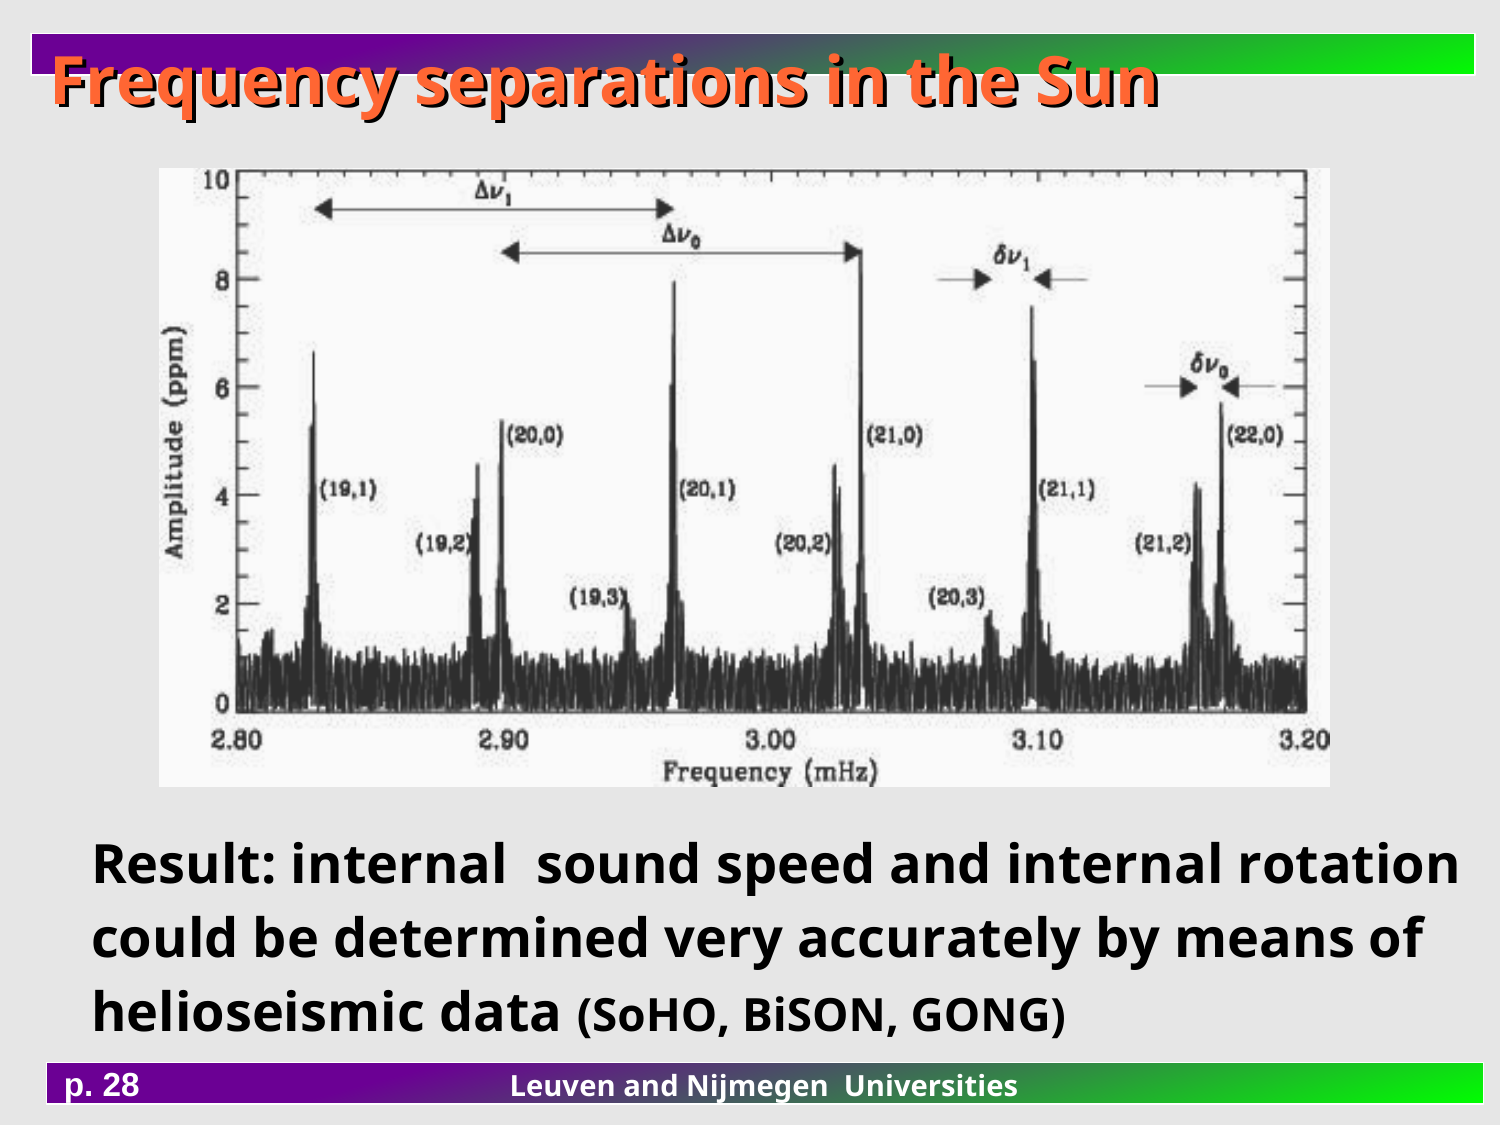

# Frequency separations in the Sun
Result: internal sound speed and internal rotation could be determined very accurately by means of helioseismic data (SoHO, BiSON, GONG)